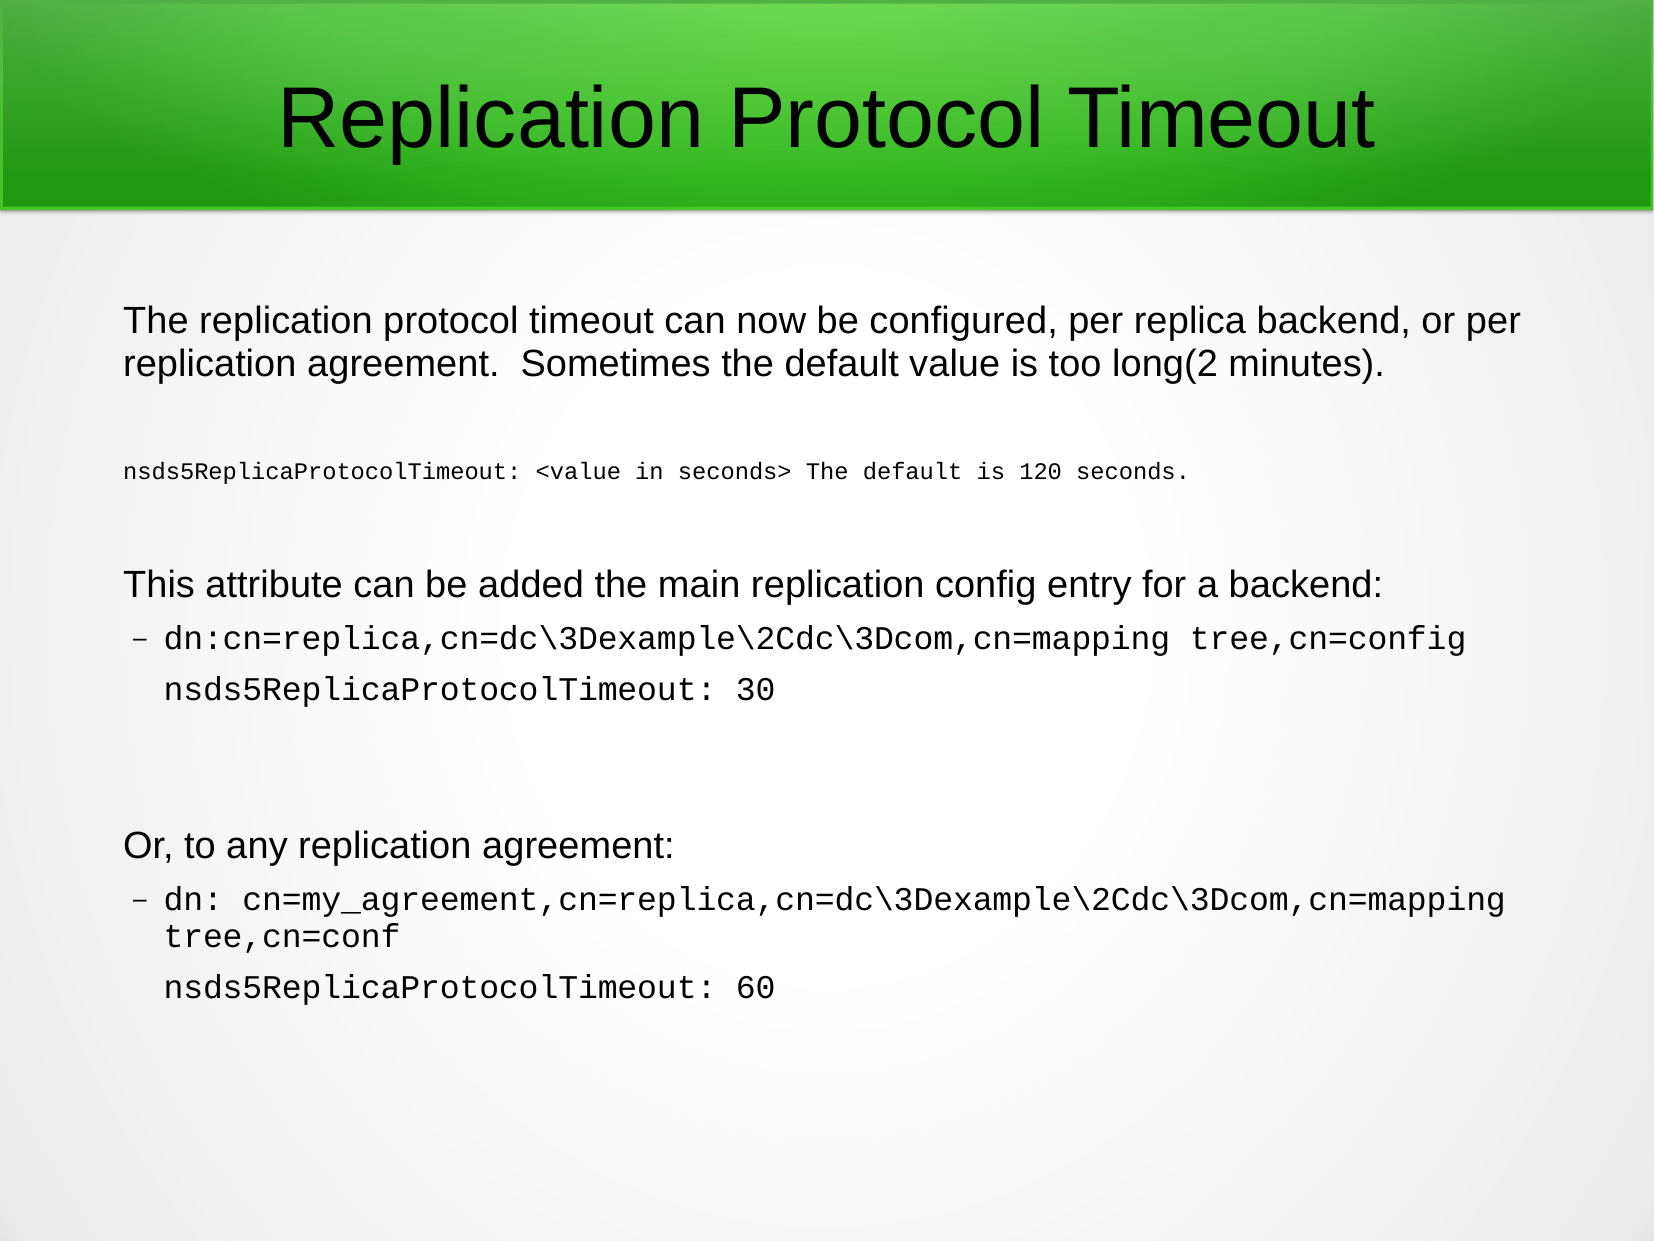

# Replication Protocol Timeout
The replication protocol timeout can now be configured, per replica backend, or per replication agreement. Sometimes the default value is too long(2 minutes).
nsds5ReplicaProtocolTimeout: <value in seconds> The default is 120 seconds.
This attribute can be added the main replication config entry for a backend:
dn:cn=replica,cn=dc\3Dexample\2Cdc\3Dcom,cn=mapping tree,cn=config
nsds5ReplicaProtocolTimeout: 30
Or, to any replication agreement:
dn: cn=my_agreement,cn=replica,cn=dc\3Dexample\2Cdc\3Dcom,cn=mapping tree,cn=conf
nsds5ReplicaProtocolTimeout: 60